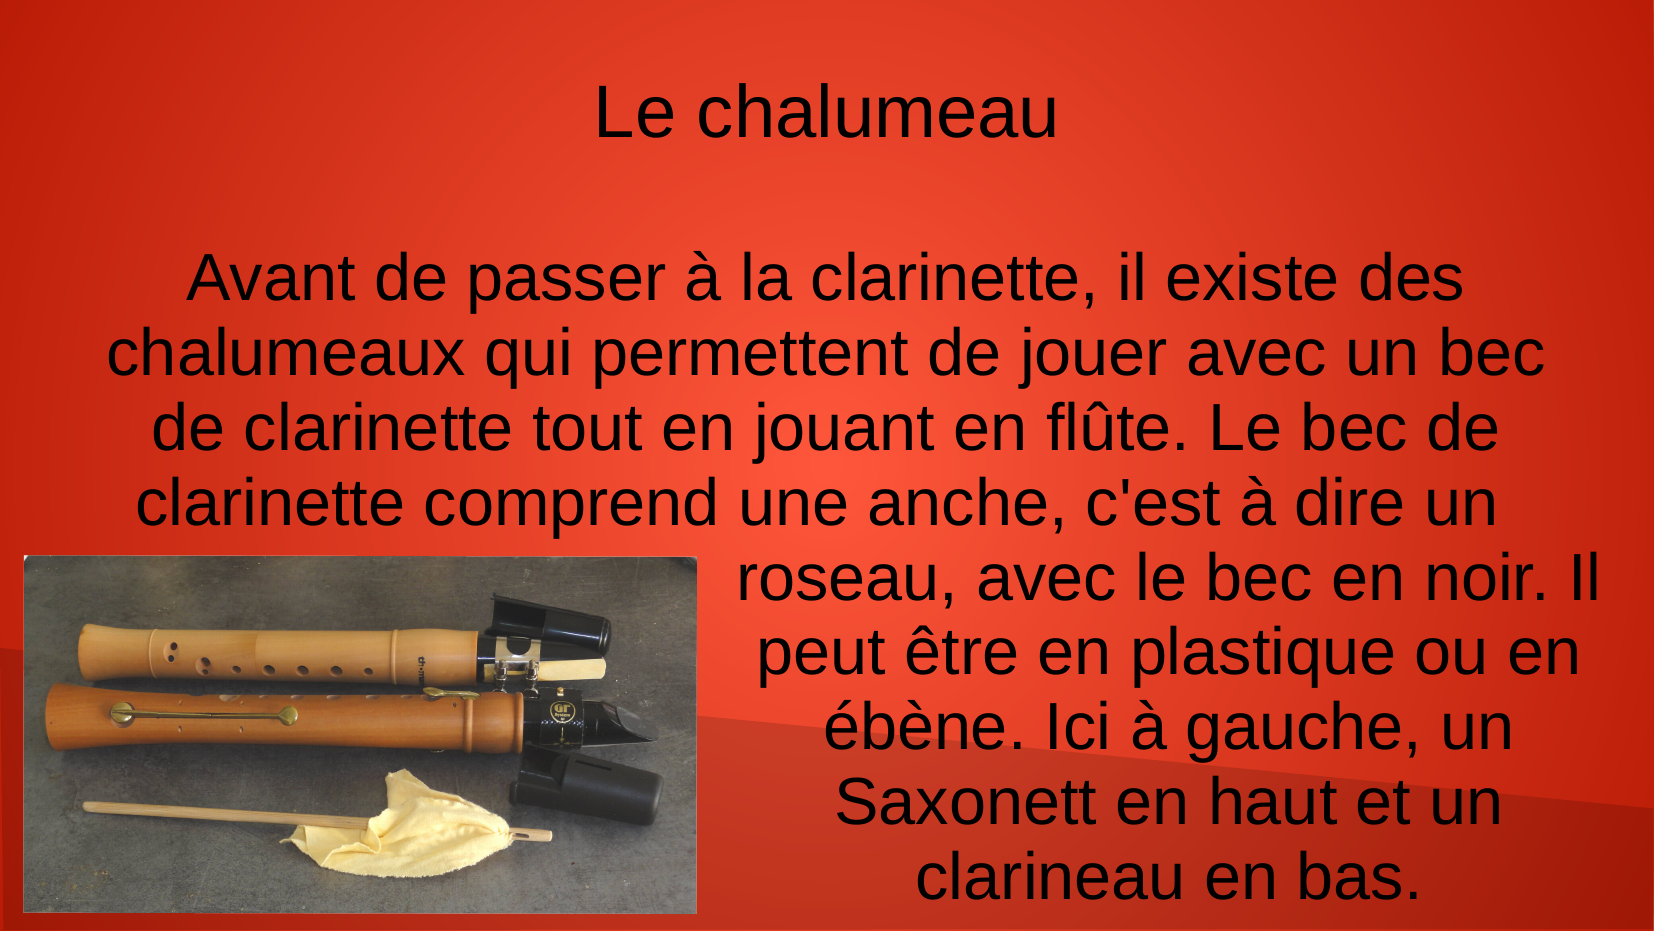

# Le chalumeau
Avant de passer à la clarinette, il existe des chalumeaux qui permettent de jouer avec un bec de clarinette tout en jouant en flûte. Le bec de clarinette comprend une anche, c'est à dire un
roseau, avec le bec en noir. Il peut être en plastique ou en ébène. Ici à gauche, un Saxonett en haut et un clarineau en bas.